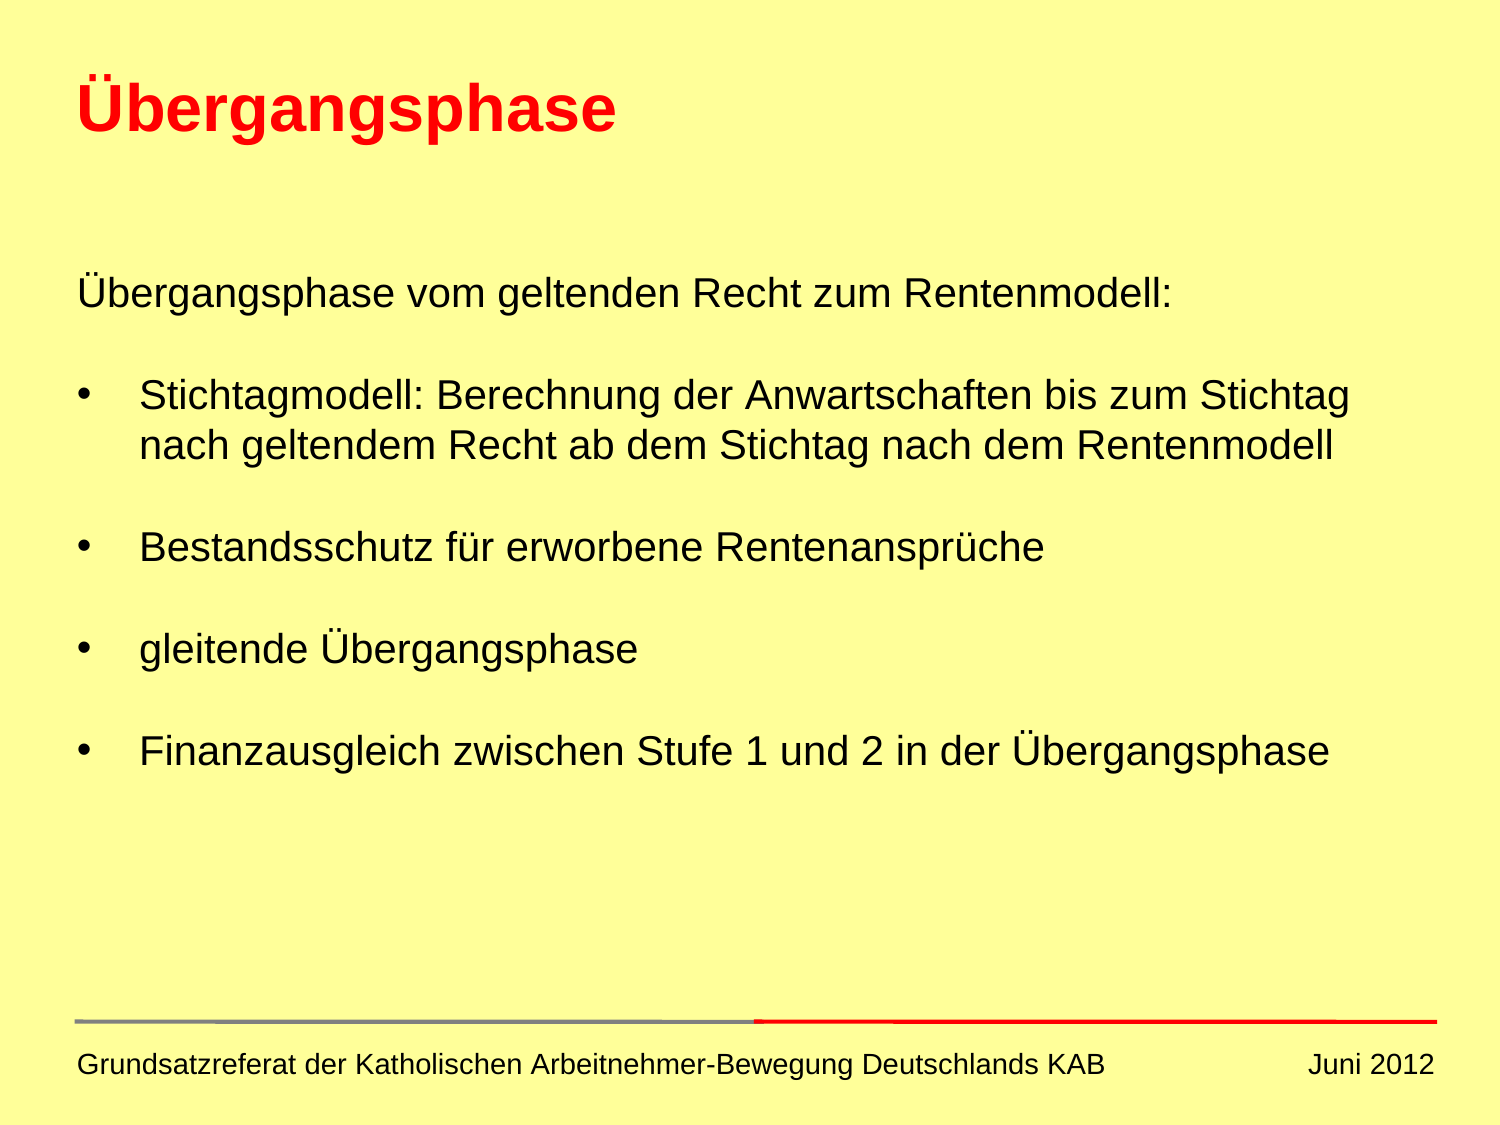

# Übergangsphase
Übergangsphase vom geltenden Recht zum Rentenmodell:
Stichtagmodell: Berechnung der Anwartschaften bis zum Stichtag nach geltendem Recht ab dem Stichtag nach dem Rentenmodell
Bestandsschutz für erworbene Rentenansprüche
gleitende Übergangsphase
Finanzausgleich zwischen Stufe 1 und 2 in der Übergangsphase